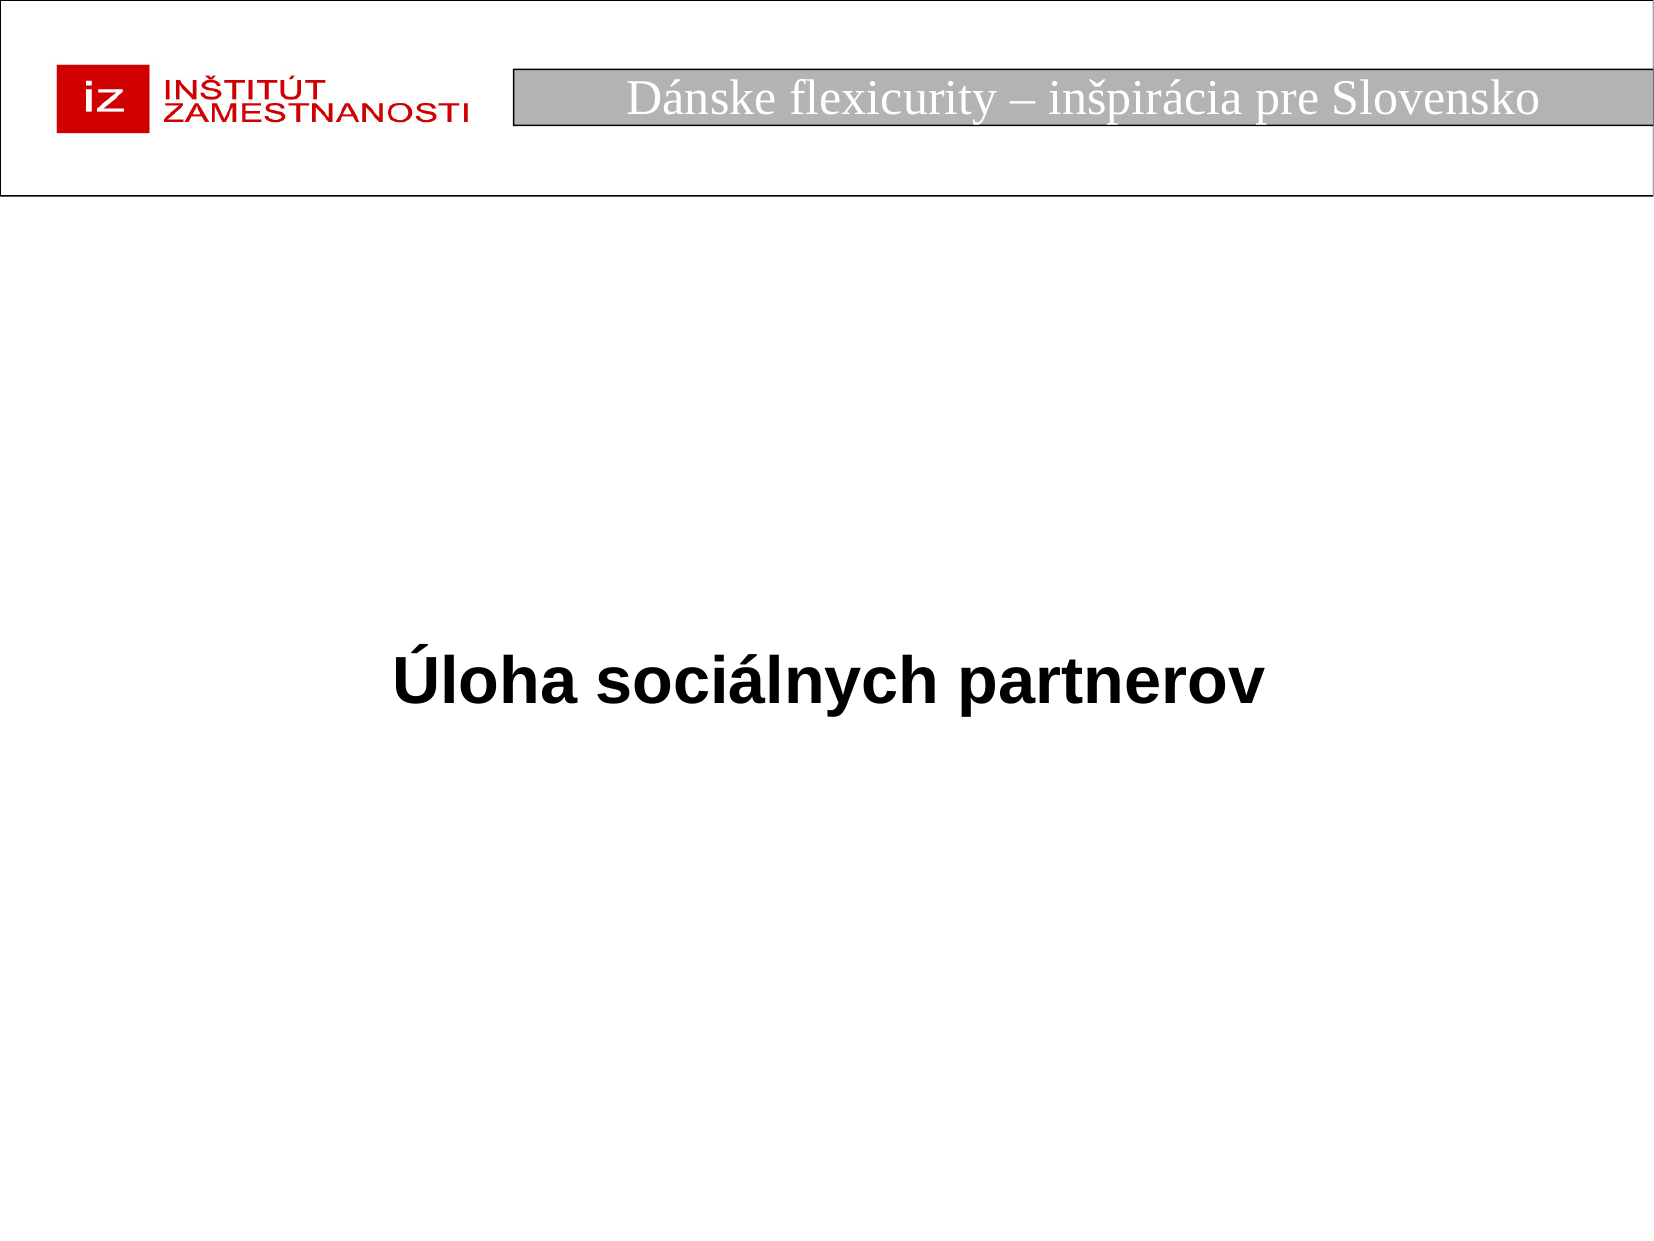

Dánske flexicurity – inšpirácia pre Slovensko
# Úloha sociálnych partnerov